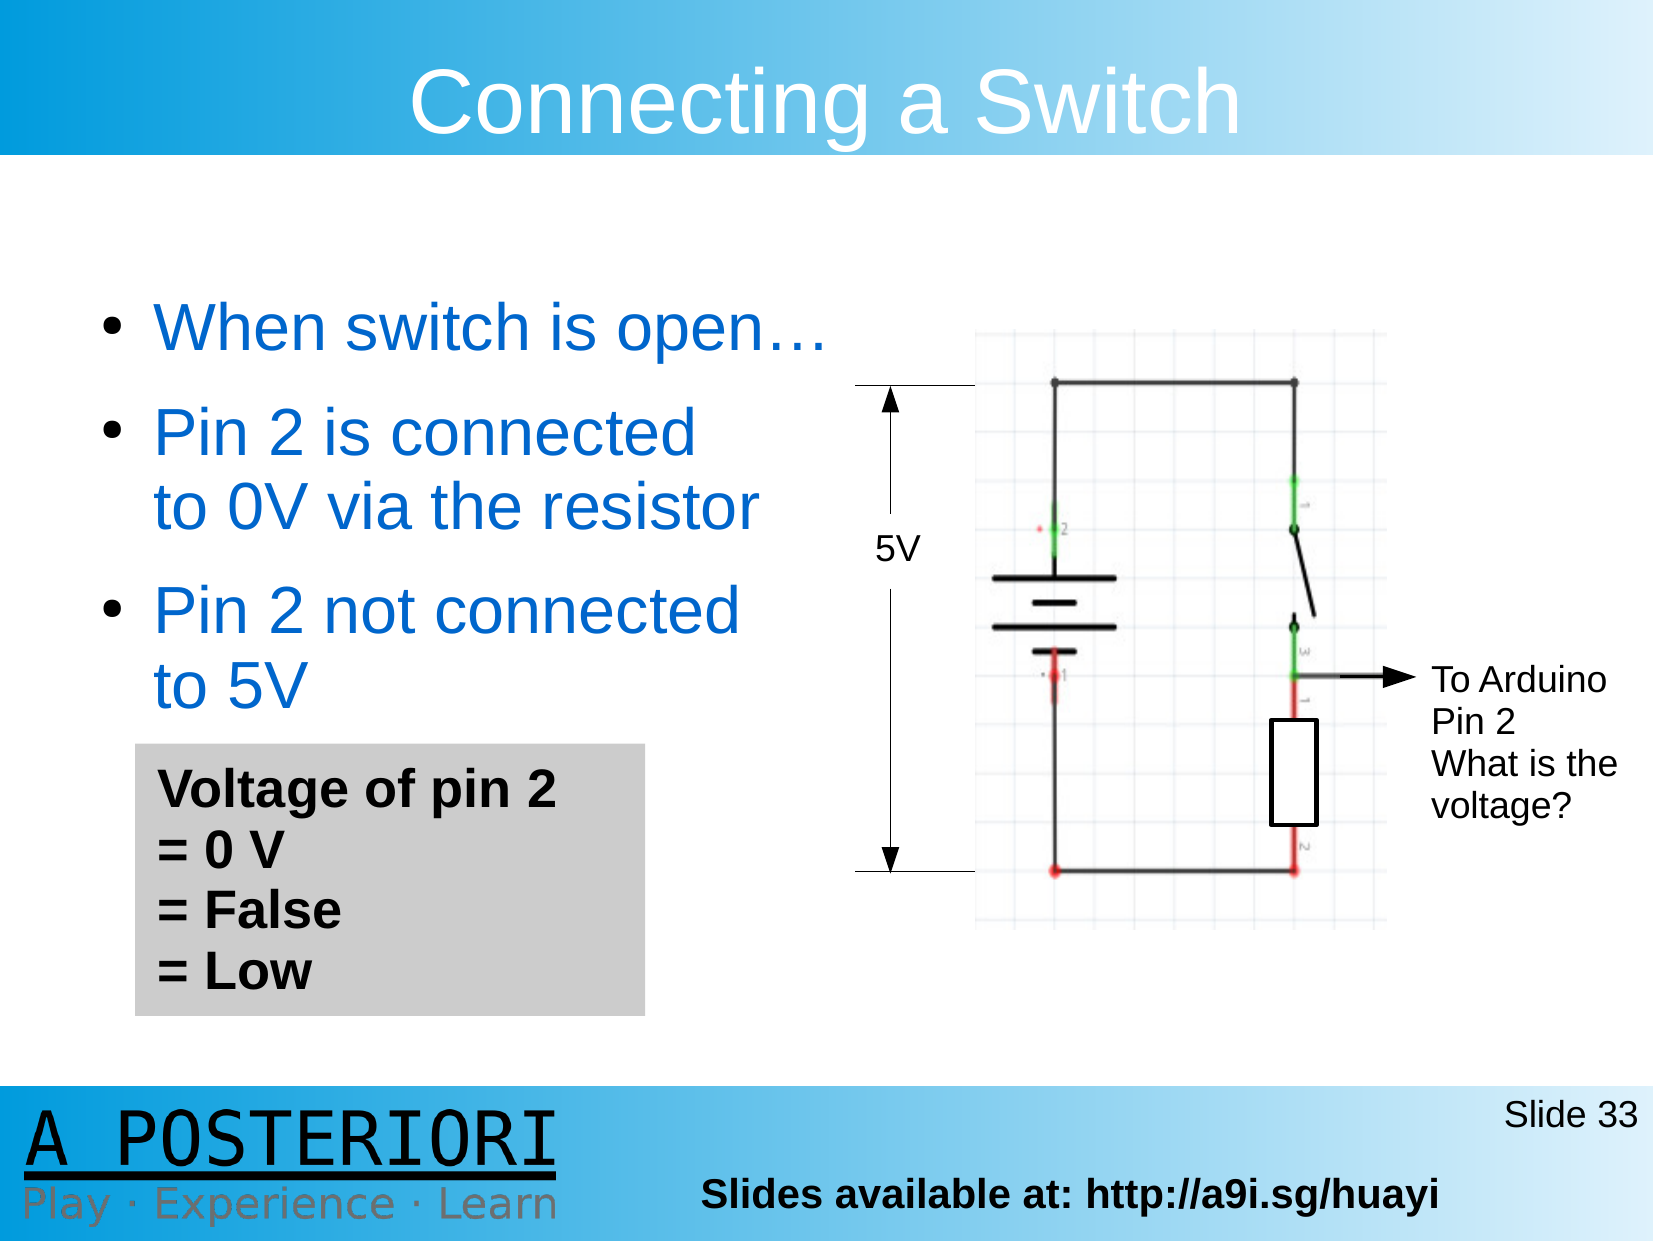

# Connecting a Switch
When switch is open…
Pin 2 is connected
to 0V via the resistor
Pin 2 not connected
to 5V
5V
To Arduino
Pin 2
What is the voltage?
Voltage of pin 2
= 0 V
= False
= Low